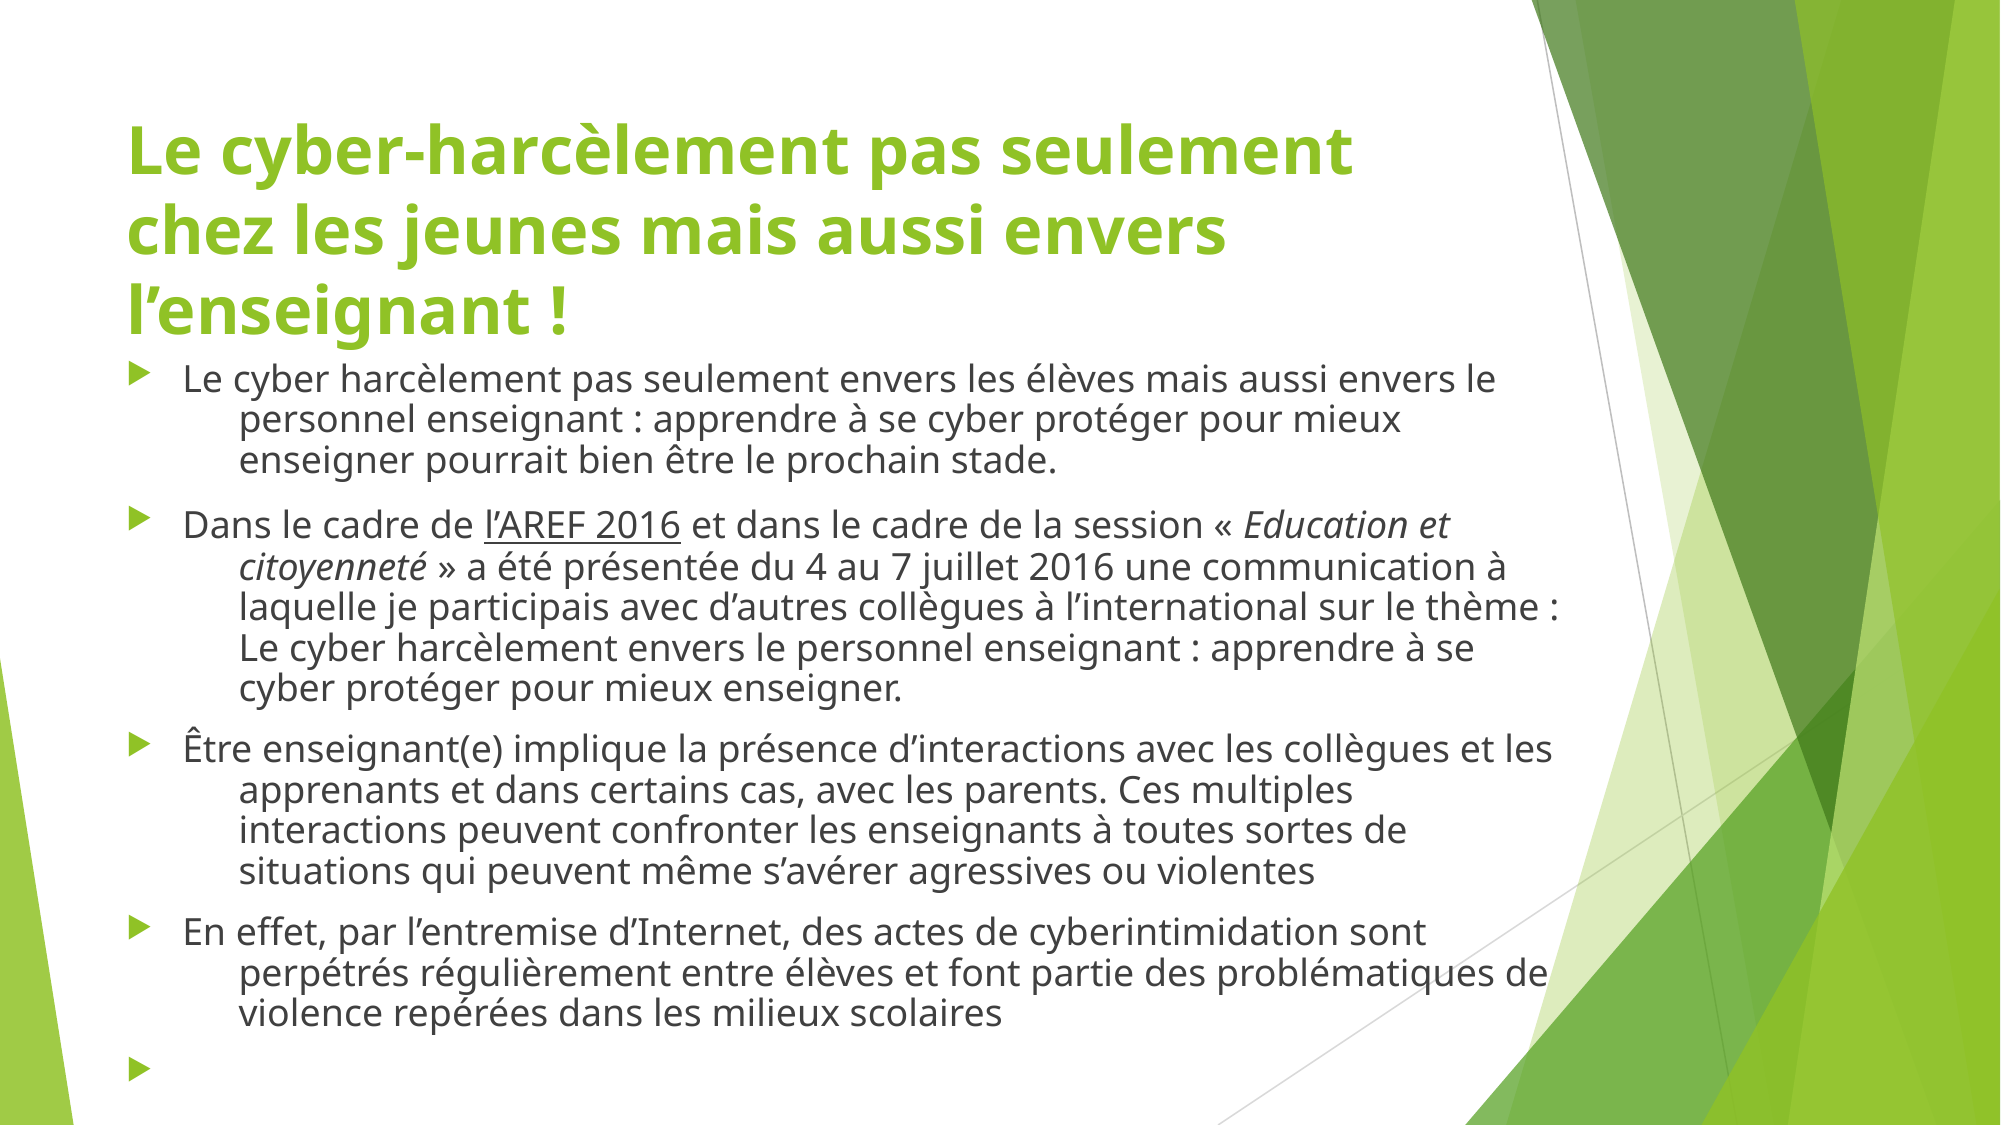

# Le cyber-harcèlement pas seulement chez les jeunes mais aussi envers l’enseignant !
Le cyber harcèlement pas seulement envers les élèves mais aussi envers le personnel enseignant : apprendre à se cyber protéger pour mieux enseigner pourrait bien être le prochain stade.
Dans le cadre de l’AREF 2016 et dans le cadre de la session « Education et citoyenneté » a été présentée du 4 au 7 juillet 2016 une communication à laquelle je participais avec d’autres collègues à l’international sur le thème :
Le cyber harcèlement envers le personnel enseignant : apprendre à se cyber protéger pour mieux enseigner.
Être enseignant(e) implique la présence d’interactions avec les collègues et les apprenants et dans certains cas, avec les parents. Ces multiples interactions peuvent confronter les enseignants à toutes sortes de situations qui peuvent même s’avérer agressives ou violentes
En effet, par l’entremise d’Internet, des actes de cyberintimidation sont perpétrés régulièrement entre élèves et font partie des problématiques de violence repérées dans les milieux scolaires